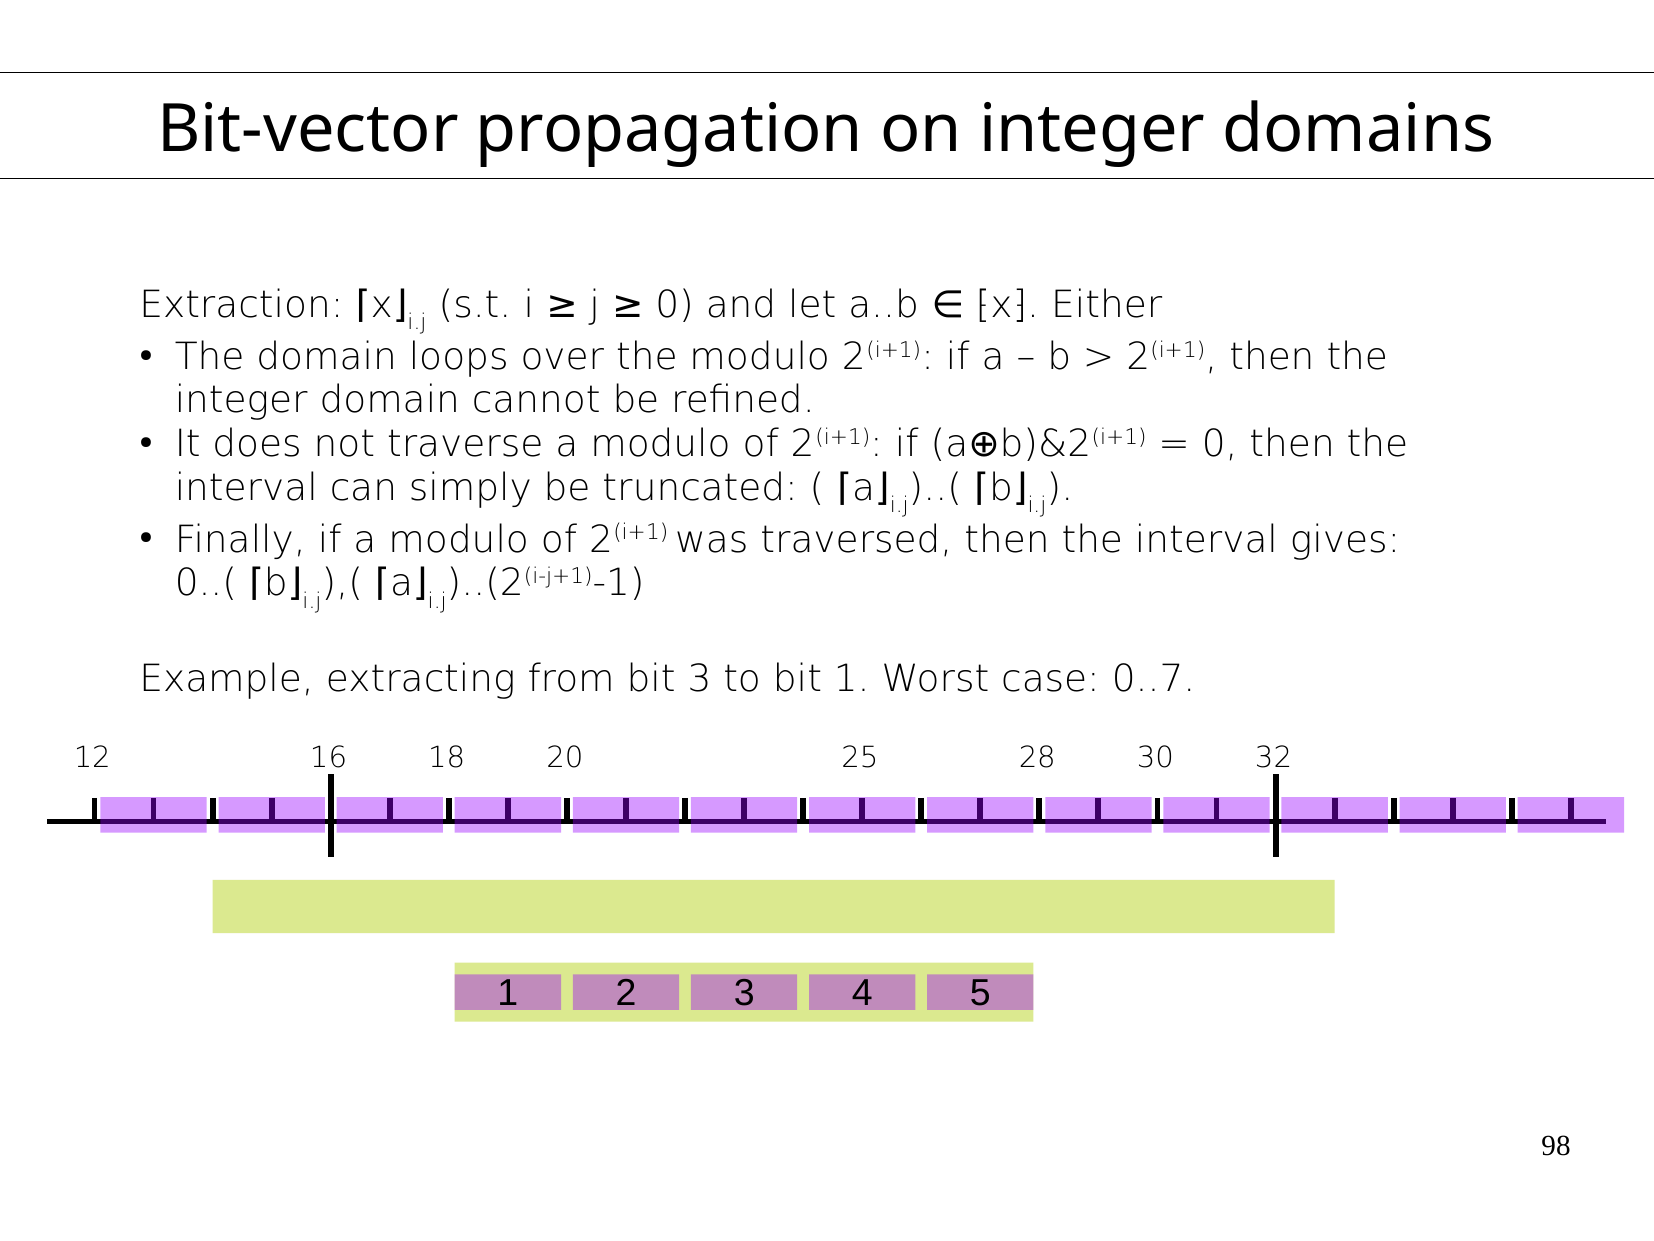

⁅⁆
⋈&⊕⋁⋀⇒∣≪≫∈
Bit-vector propagation on integer domains
Extraction: ⌈x⌋i.j (s.t. i ≥ j ≥ 0) and let a..b ∈ ⁅x⁆. Either
The domain loops over the modulo 2(i+1): if a – b > 2(i+1), then the integer domain cannot be refined.
It does not traverse a modulo of 2(i+1): if (a⊕b)&2(i+1) = 0, then the interval can simply be truncated: ( ⌈a⌋i.j)..( ⌈b⌋i.j).
Finally, if a modulo of 2(i+1) was traversed, then the interval gives:
0..( ⌈b⌋i.j),( ⌈a⌋i.j)..(2(i-j+1)-1)
Example, extracting from bit 3 to bit 1. Worst case: 0..7.
00001111 = 15
00010000
00010001
00010010
00010011 = 19
00010100
00010101
00010110
00010111 =23
00011000
00011001
00011010 = 26
00011011
00011100
00011101
00011110
00011111
00100000 = 32
00100001
00100010
00100011
00100100 =36
00100101
00100110
00100111
00101000
00101001
00101010
00101011
00101100
00101101
00101110
00101111
00001111 = 15
00010000
00010001
00010010 = 18
00010011
00010100
00010101
00010110
00010111
00011000
00011001
00011010 = 26
00011011
00011100 = 28
00011101
00011110 = 30
00011111
00100000 = 32
00100001
00100010
(a≫j) – (b≫j) > 2(i-j)
16
12
20
18
25
28
32
30
(32≫2) – (23≫2) > 2(3-2+1)
8 – 5 > 2(3-2)
1
2
3
4
5
98
Take the interval from 20 to 25, written in binary form:
If (i.j)=(2,0), the third case applies: 0..1, 4..7
If (i.j)=(1.0), the first case applies: 0..7
If (i.j)=(3,1), the second case applies, 2..4
4
5
6
7
0
1
mod(2i+1)/ 2j
(i.j)=(2,0)
(i.j)=(1.0)
2
2
3
3
4
4
If (i.j)=(3,1)
Mod(2(i+1)) / 2j